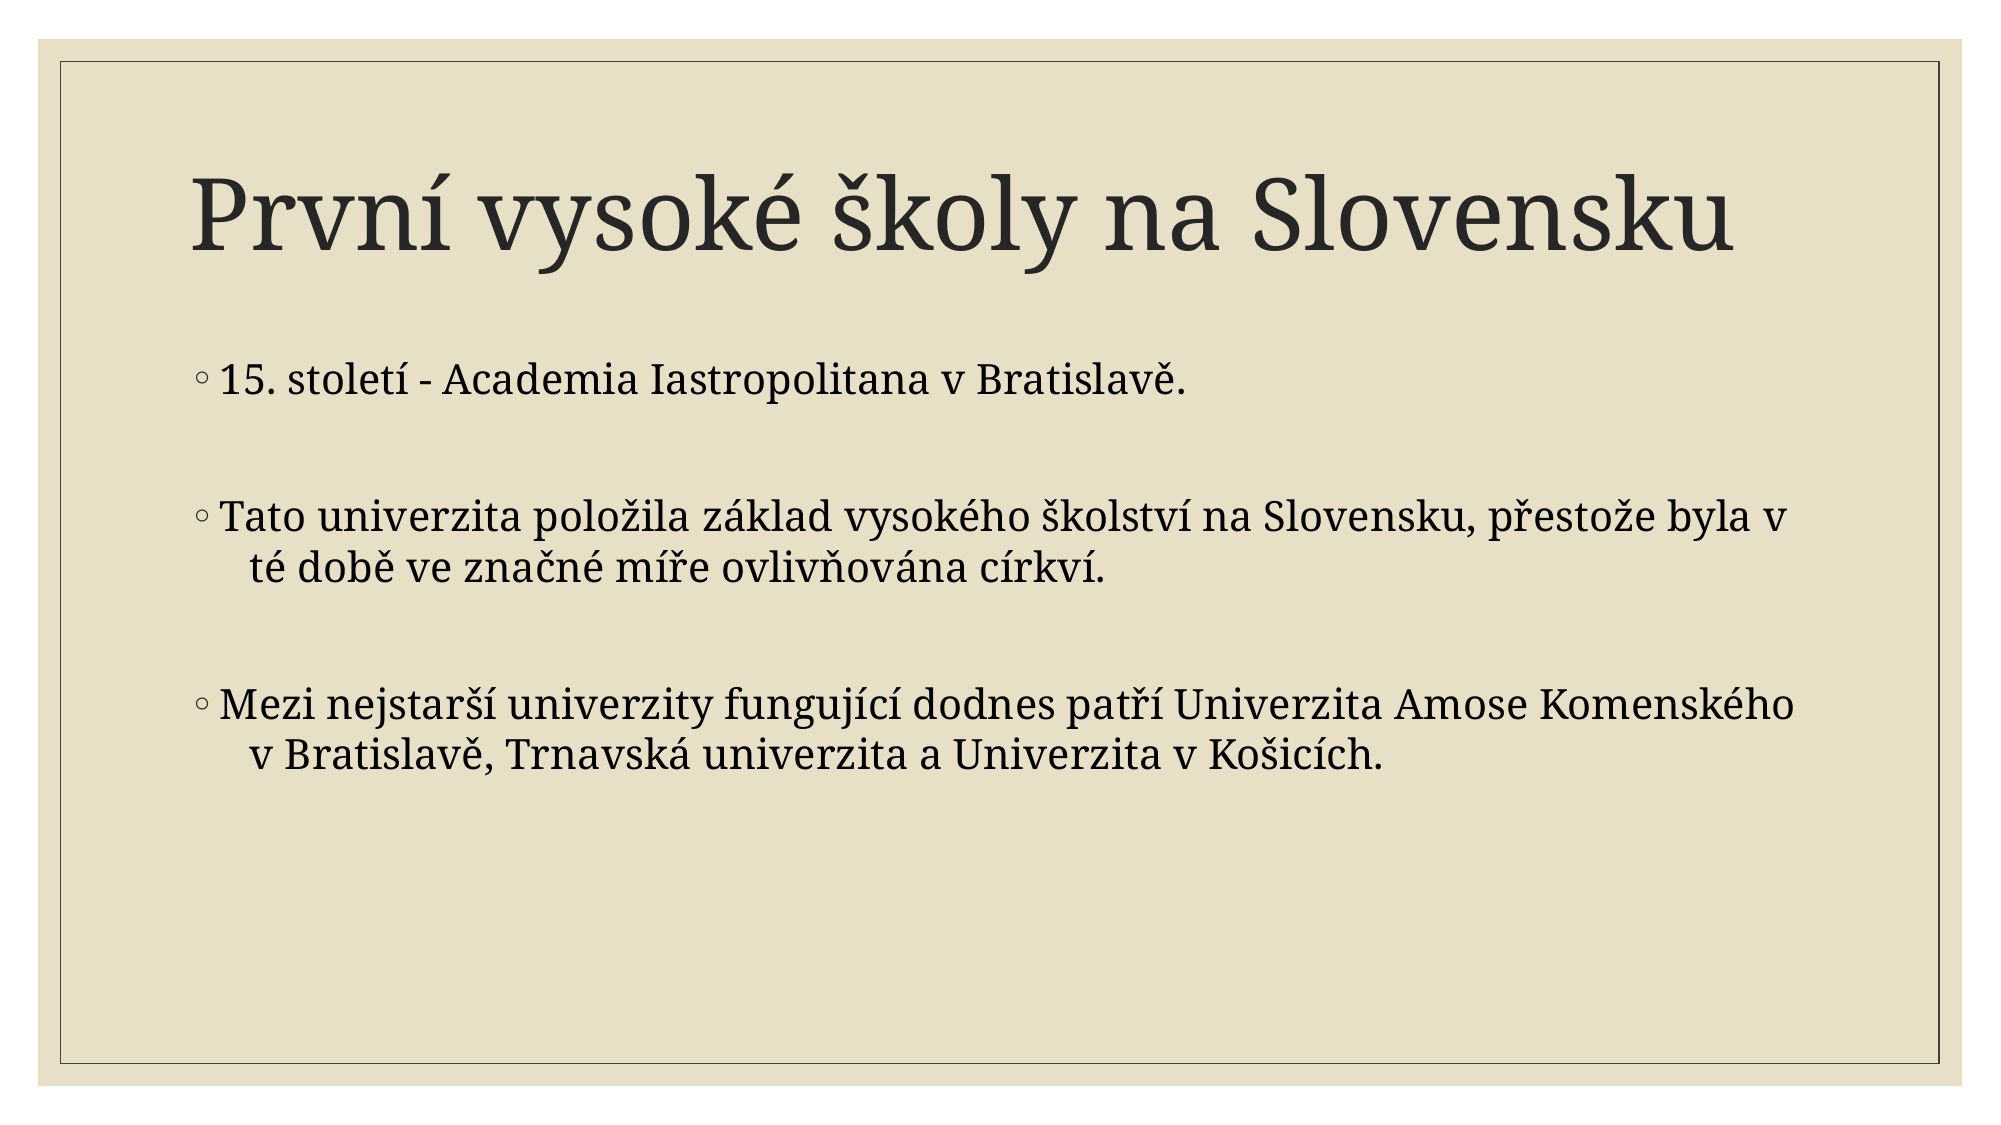

# První vysoké školy na Slovensku
15. století - Academia Iastropolitana v Bratislavě.
Tato univerzita položila základ vysokého školství na Slovensku, přestože byla v té době ve značné míře ovlivňována církví.
Mezi nejstarší univerzity fungující dodnes patří Univerzita Amose Komenského v Bratislavě, Trnavská univerzita a Univerzita v Košicích.